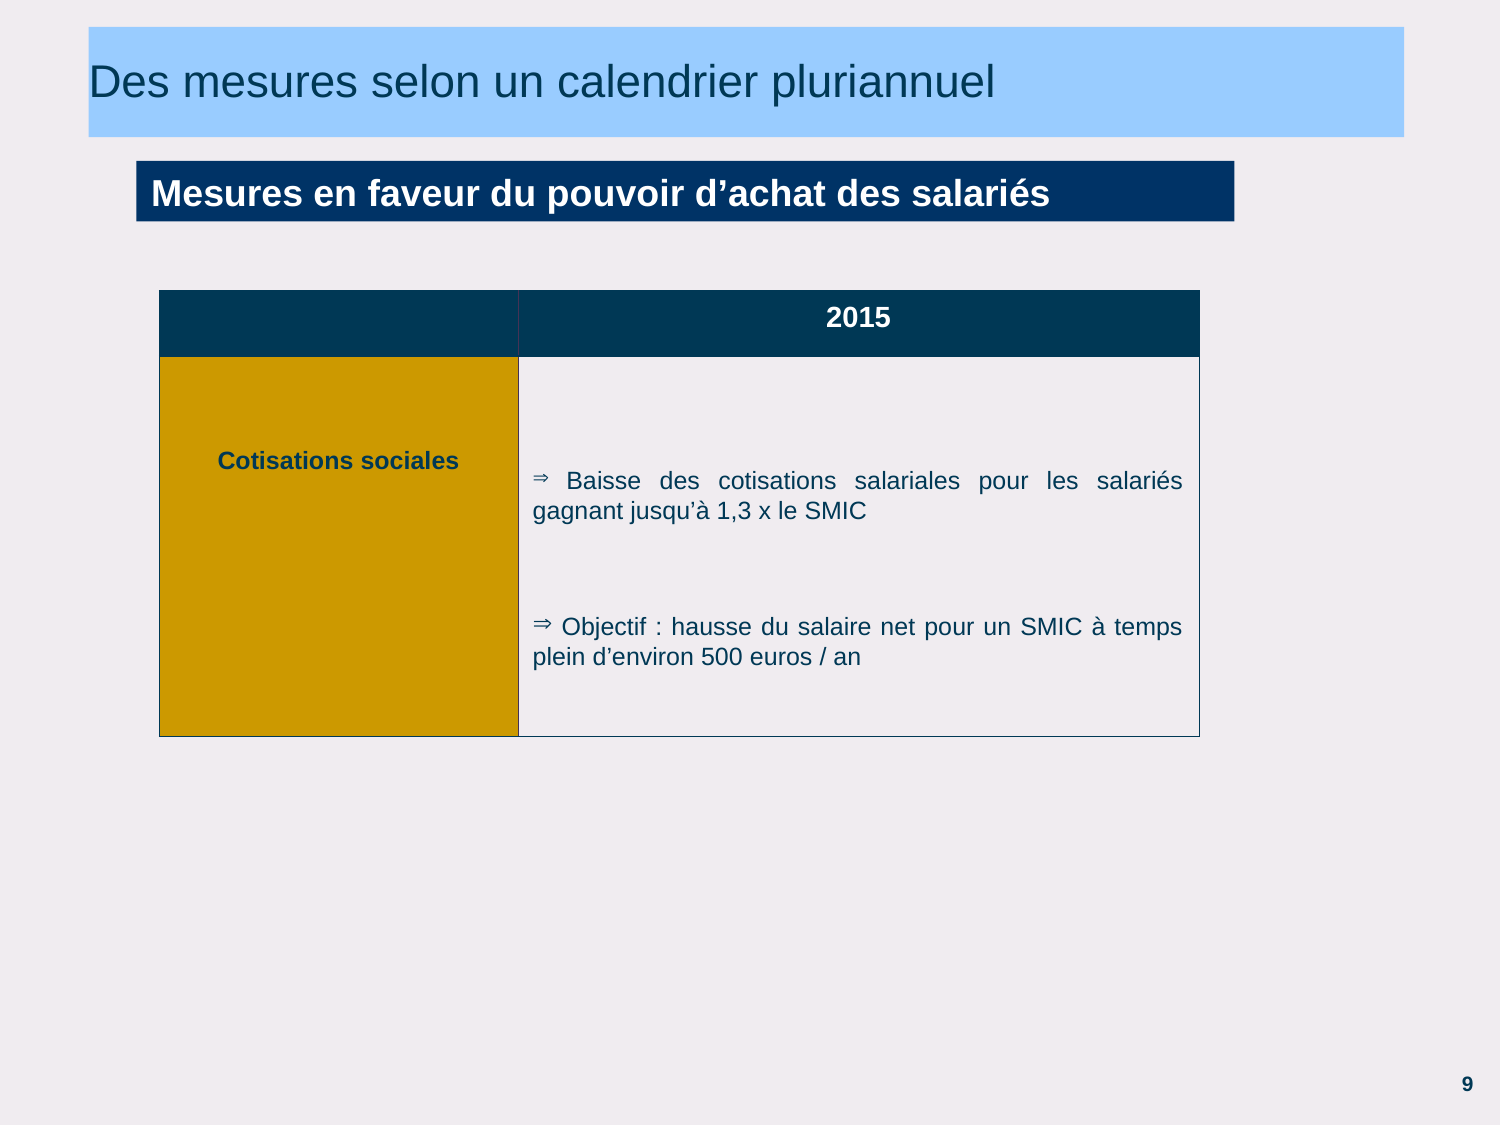

Des mesures selon un calendrier pluriannuel
Mesures en faveur du pouvoir d’achat des salariés
| | 2015 |
| --- | --- |
| Cotisations sociales | Baisse des cotisations salariales pour les salariés gagnant jusqu’à 1,3 x le SMIC Objectif : hausse du salaire net pour un SMIC à temps plein d’environ 500 euros / an |